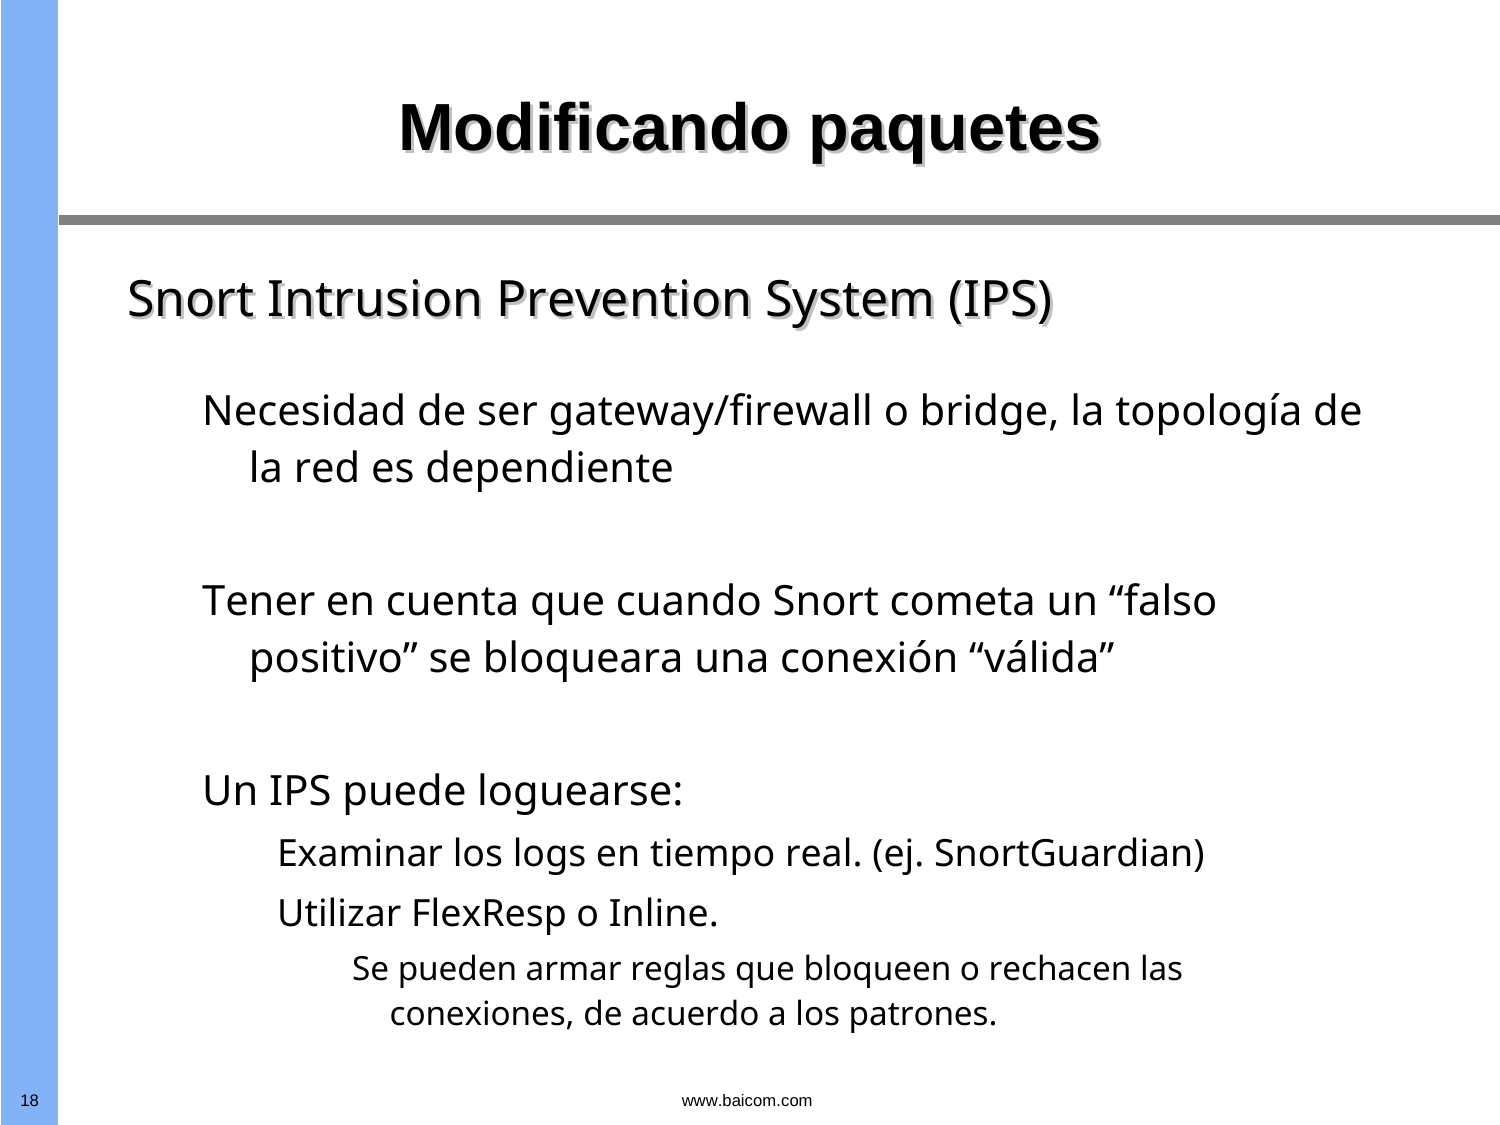

Modificando paquetes
# Snort Intrusion Prevention System (IPS)
Necesidad de ser gateway/firewall o bridge, la topología de la red es dependiente
Tener en cuenta que cuando Snort cometa un “falso positivo” se bloqueara una conexión “válida”
Un IPS puede loguearse:
Examinar los logs en tiempo real. (ej. SnortGuardian)
Utilizar FlexResp o Inline.
Se pueden armar reglas que bloqueen o rechacen las conexiones, de acuerdo a los patrones.
18
www.baicom.com